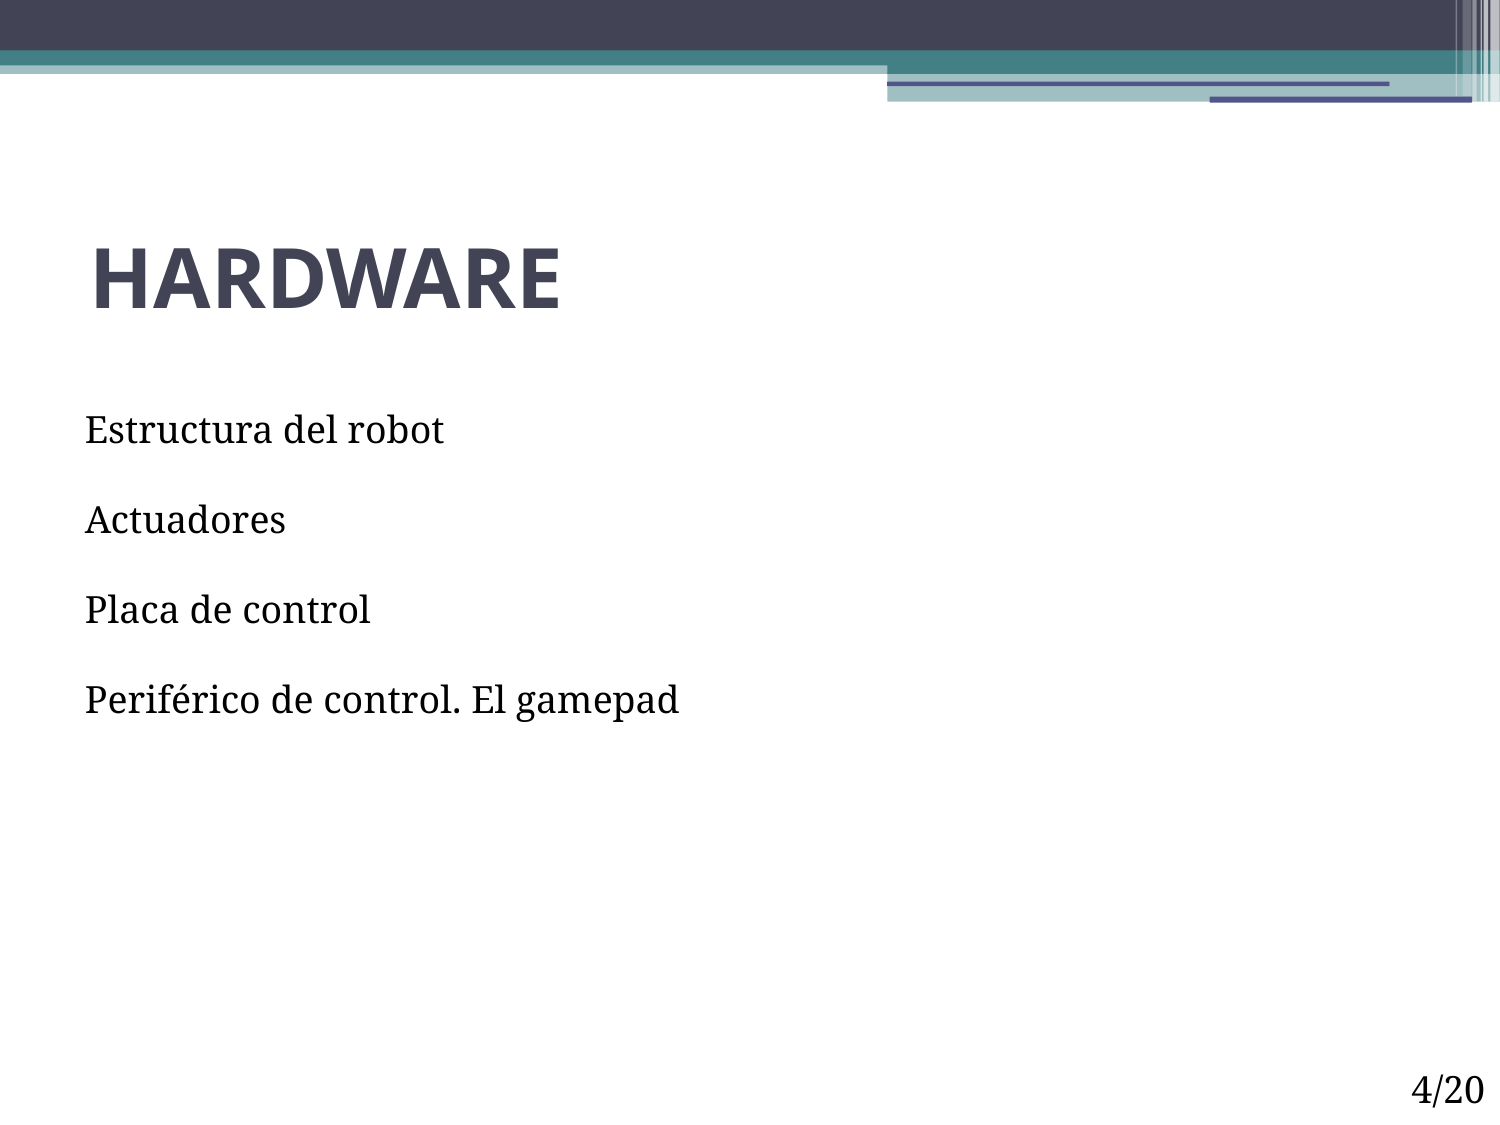

# HARDWARE
Estructura del robot
Actuadores
Placa de control
Periférico de control. El gamepad